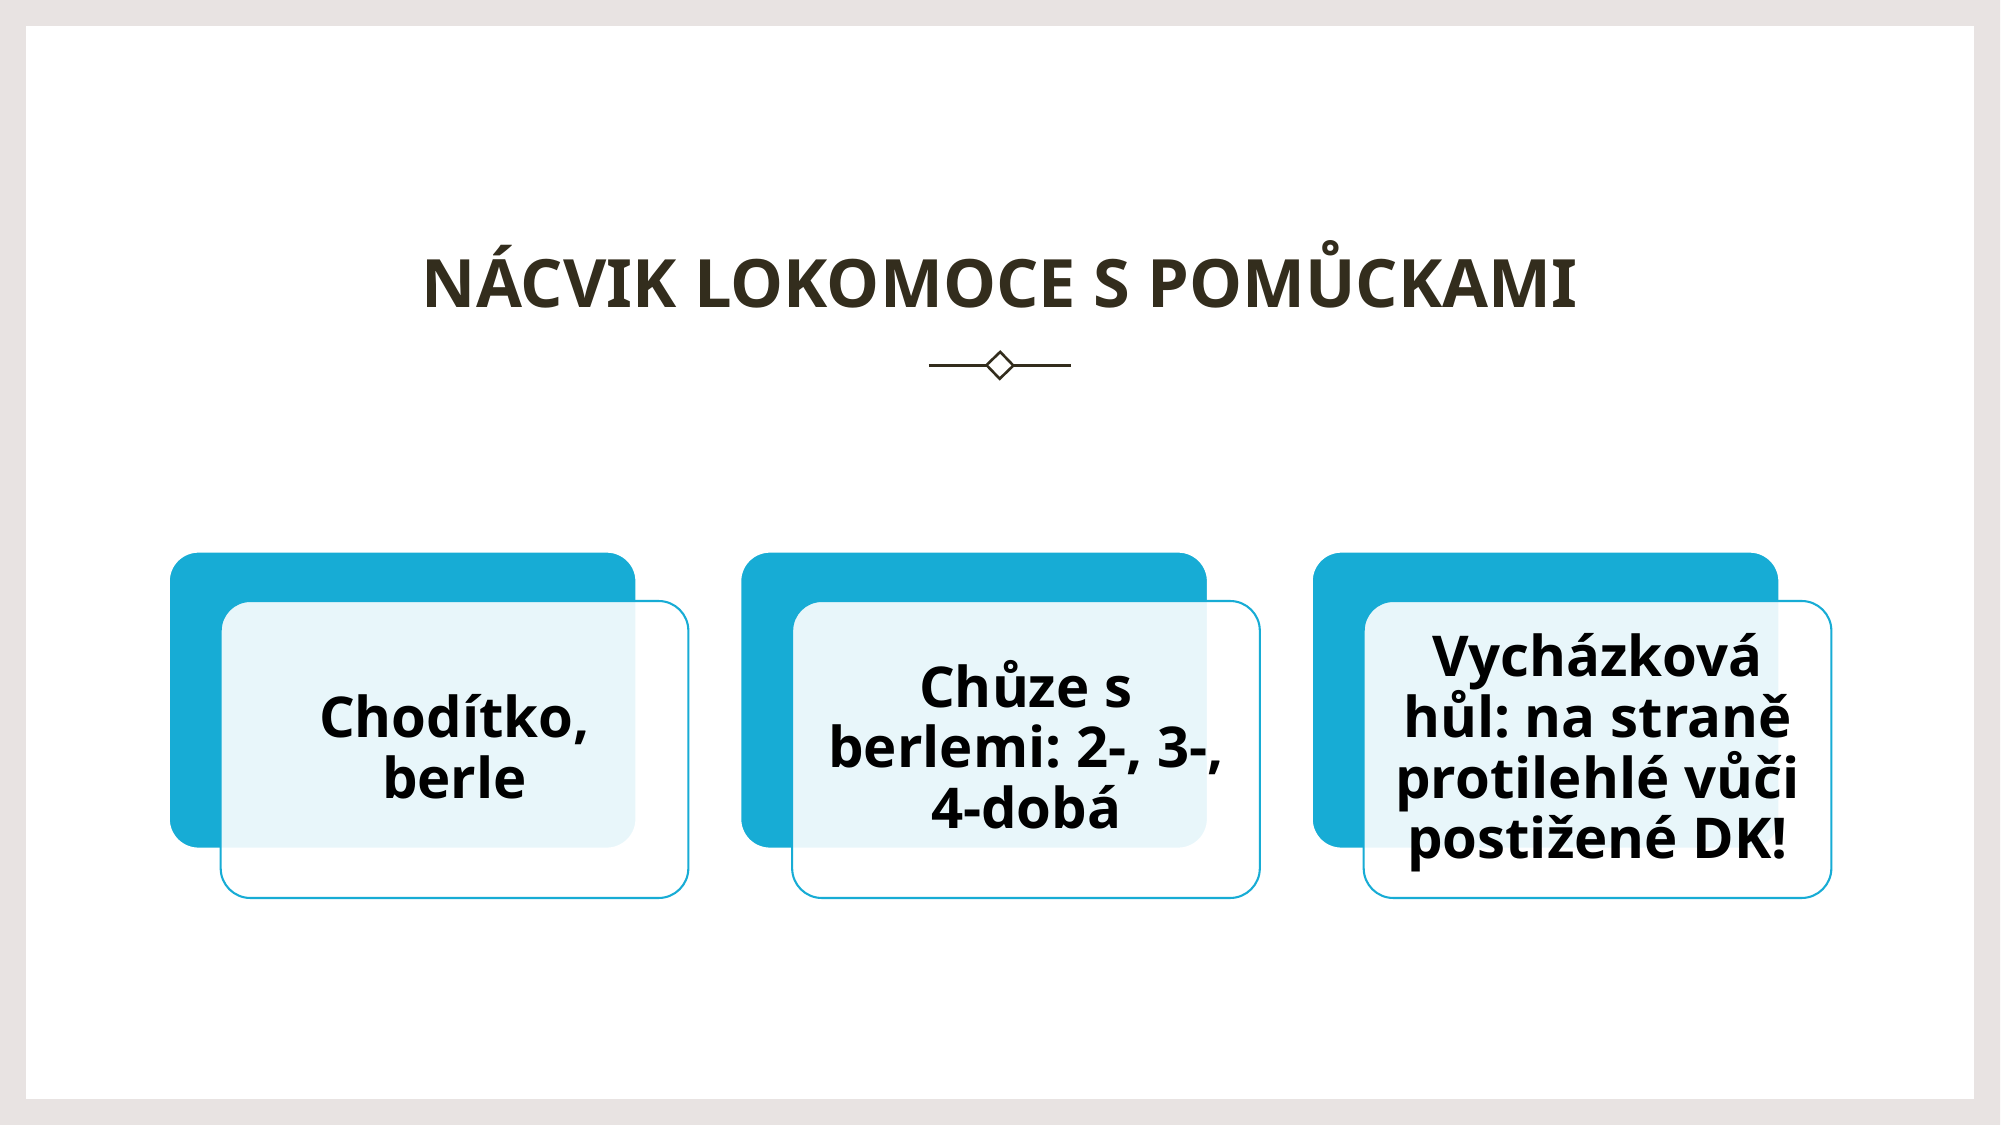

# NÁCVIK LOKOMOCE S POMŮCKAMI
Chodítko, berle
Chůze s berlemi: 2-, 3-, 4-dobá
Vycházková hůl: na straně protilehlé vůči postižené DK!